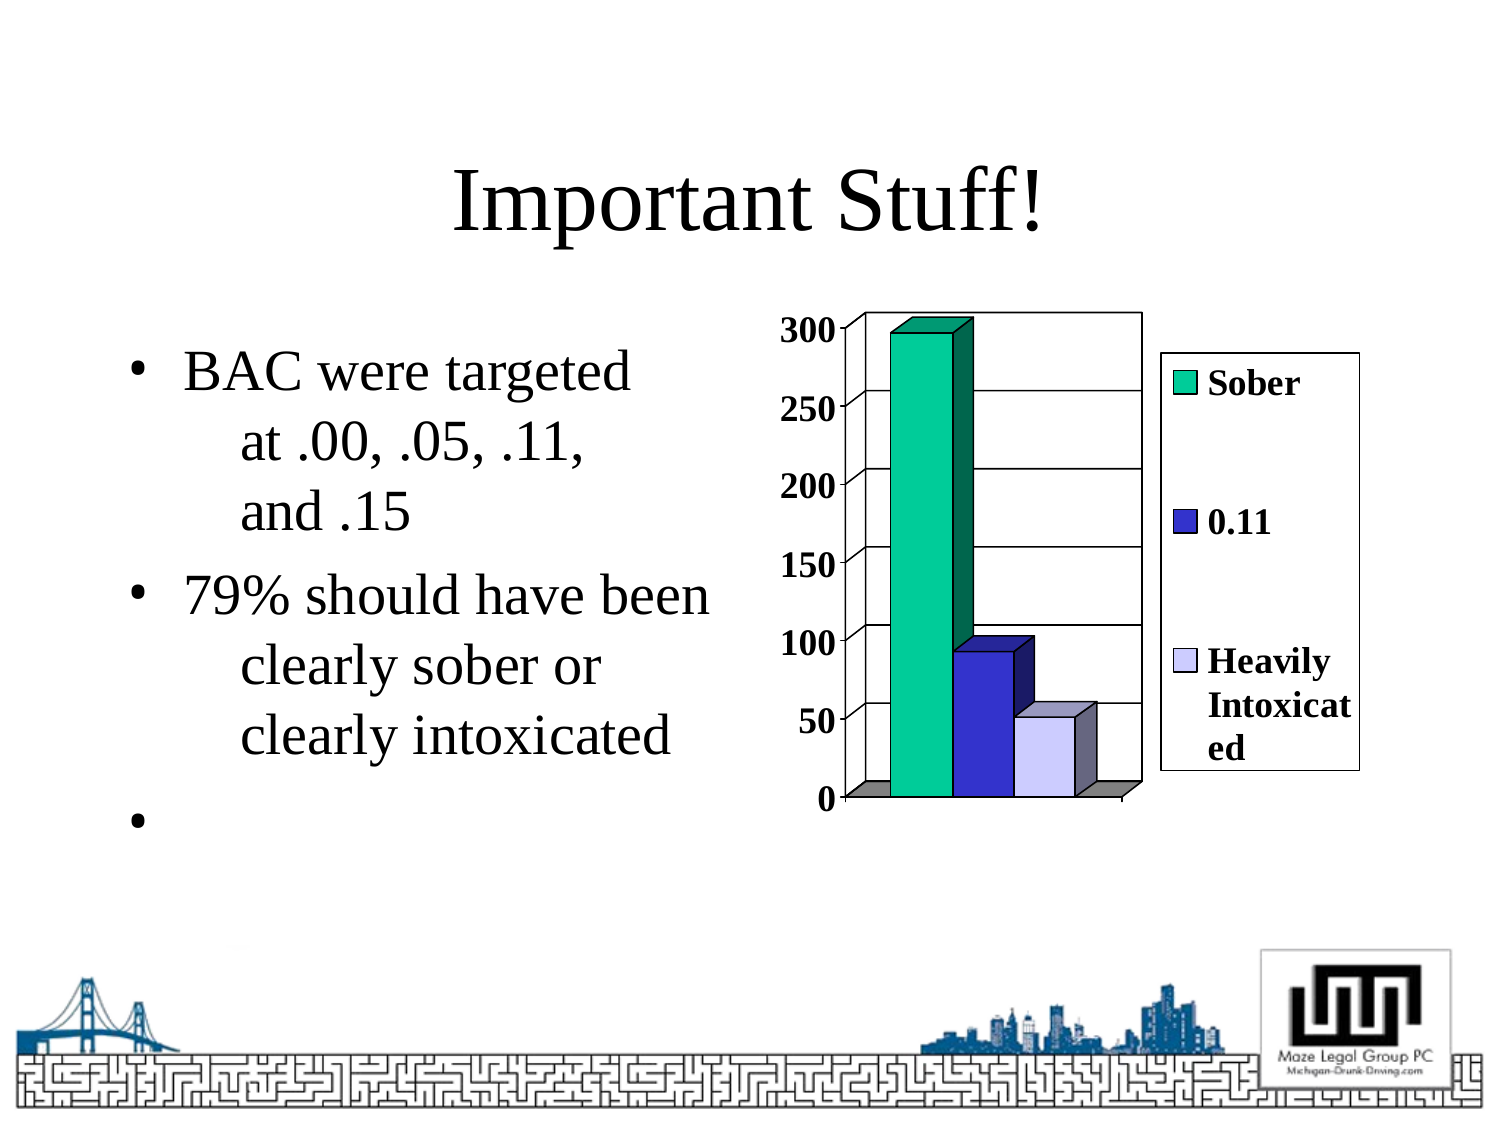

# Important Stuff!
BAC were targeted at .00, .05, .11, and .15
79% should have been clearly sober or clearly intoxicated